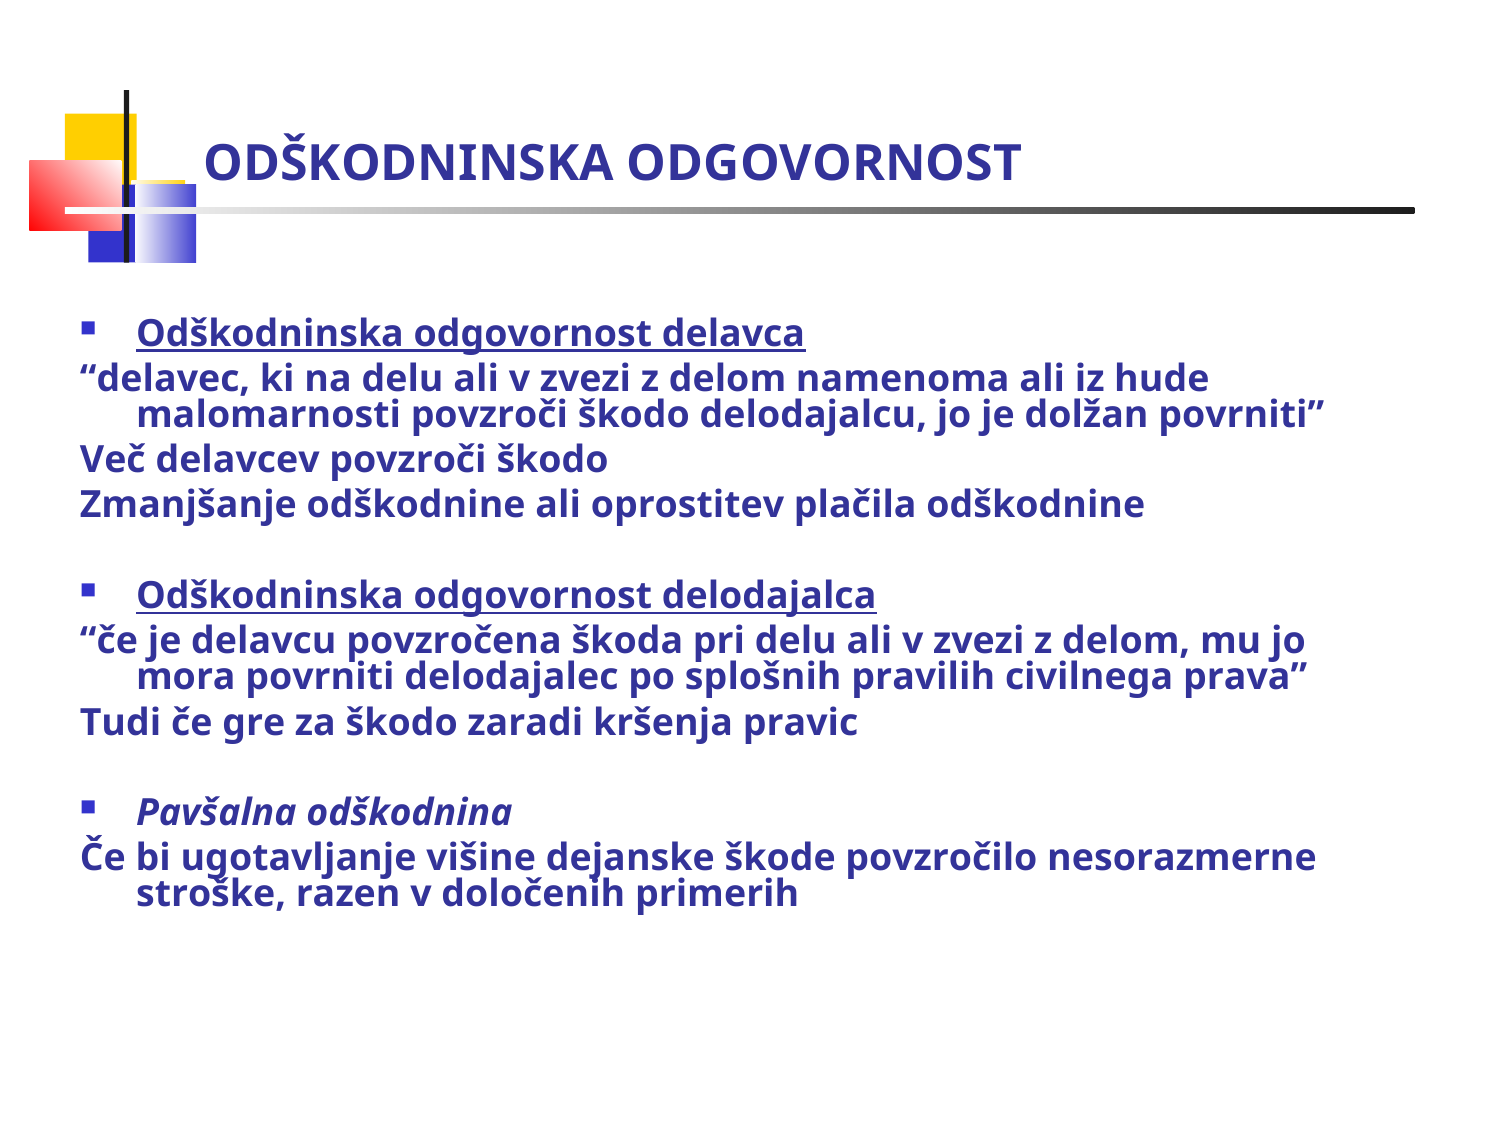

# ODŠKODNINSKA ODGOVORNOST
Odškodninska odgovornost delavca
“delavec, ki na delu ali v zvezi z delom namenoma ali iz hude malomarnosti povzroči škodo delodajalcu, jo je dolžan povrniti”
Več delavcev povzroči škodo
Zmanjšanje odškodnine ali oprostitev plačila odškodnine
Odškodninska odgovornost delodajalca
“če je delavcu povzročena škoda pri delu ali v zvezi z delom, mu jo mora povrniti delodajalec po splošnih pravilih civilnega prava”
Tudi če gre za škodo zaradi kršenja pravic
Pavšalna odškodnina
Če bi ugotavljanje višine dejanske škode povzročilo nesorazmerne stroške, razen v določenih primerih